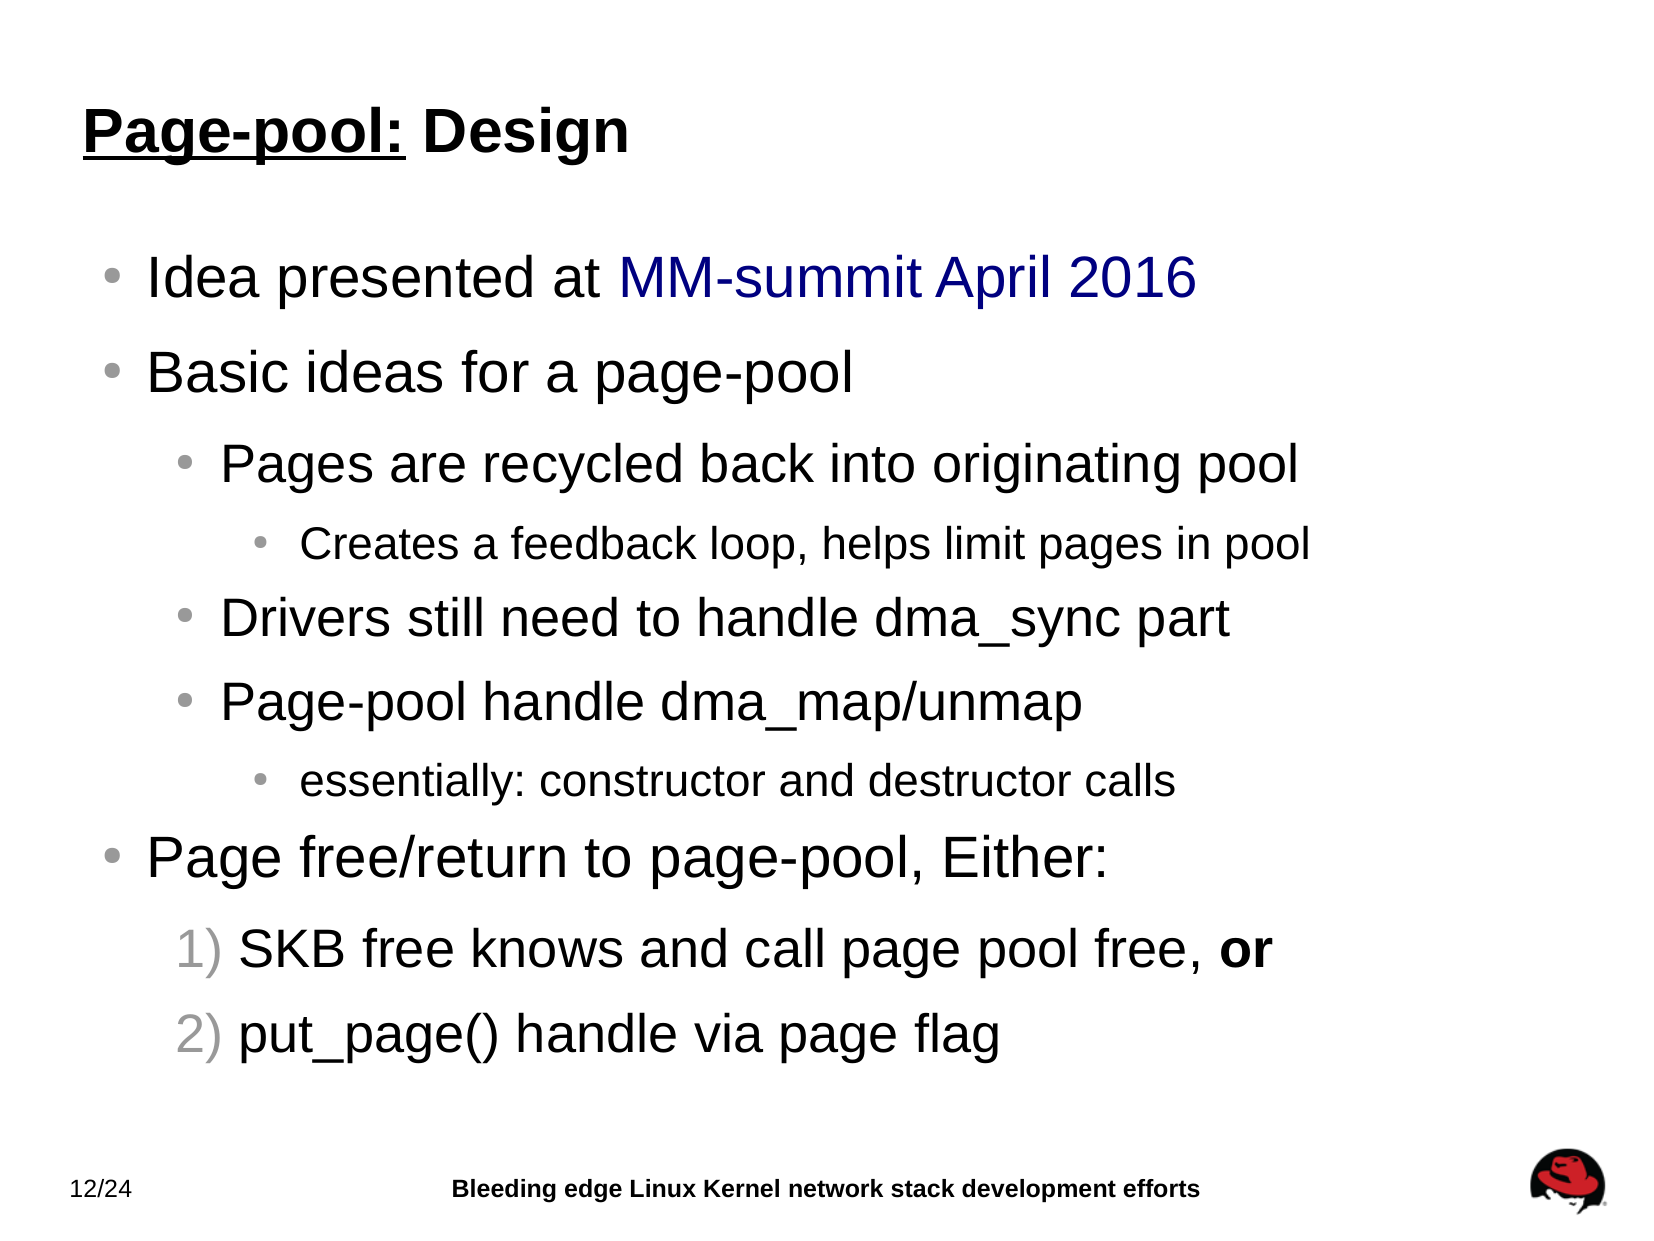

# Page-pool: Design
Idea presented at MM-summit April 2016
Basic ideas for a page-pool
Pages are recycled back into originating pool
Creates a feedback loop, helps limit pages in pool
Drivers still need to handle dma_sync part
Page-pool handle dma_map/unmap
essentially: constructor and destructor calls
Page free/return to page-pool, Either:
 SKB free knows and call page pool free, or
 put_page() handle via page flag